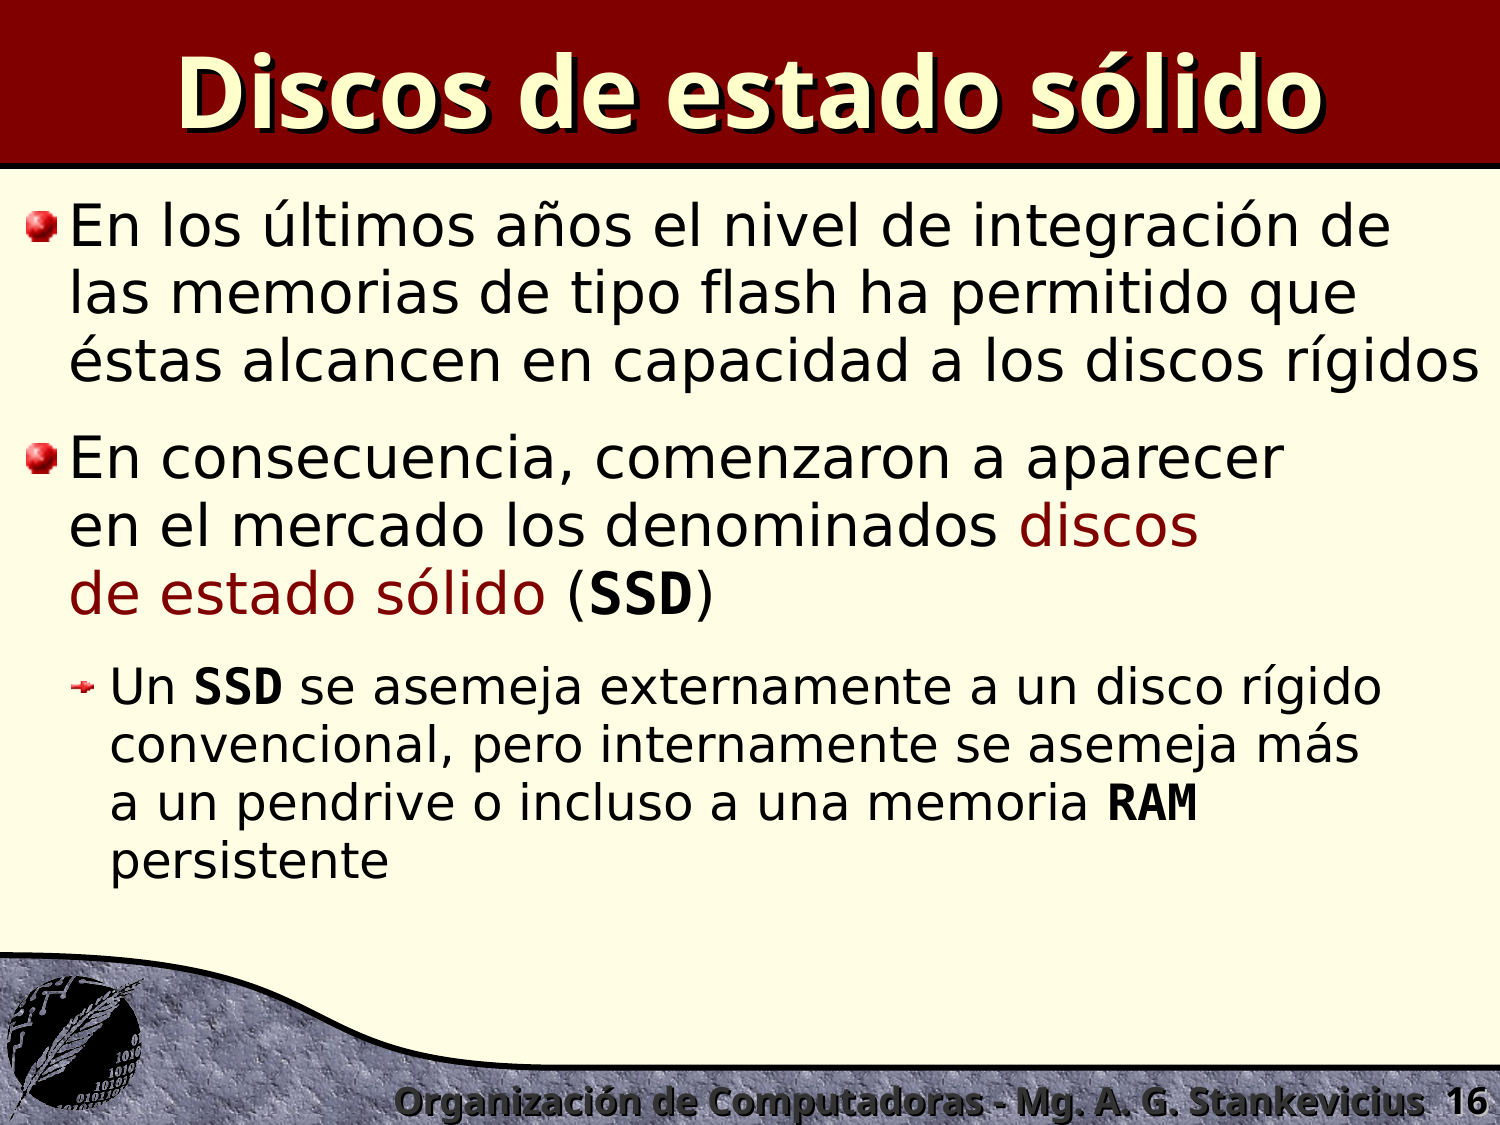

# Discos de estado sólido
En los últimos años el nivel de integración de las memorias de tipo flash ha permitido que éstas alcancen en capacidad a los discos rígidos
En consecuencia, comenzaron a aparecer
en el mercado los denominados discos
de estado sólido (SSD)
Un SSD se asemeja externamente a un disco rígido convencional, pero internamente se asemeja más
a un pendrive o incluso a una memoria RAM persistente
16